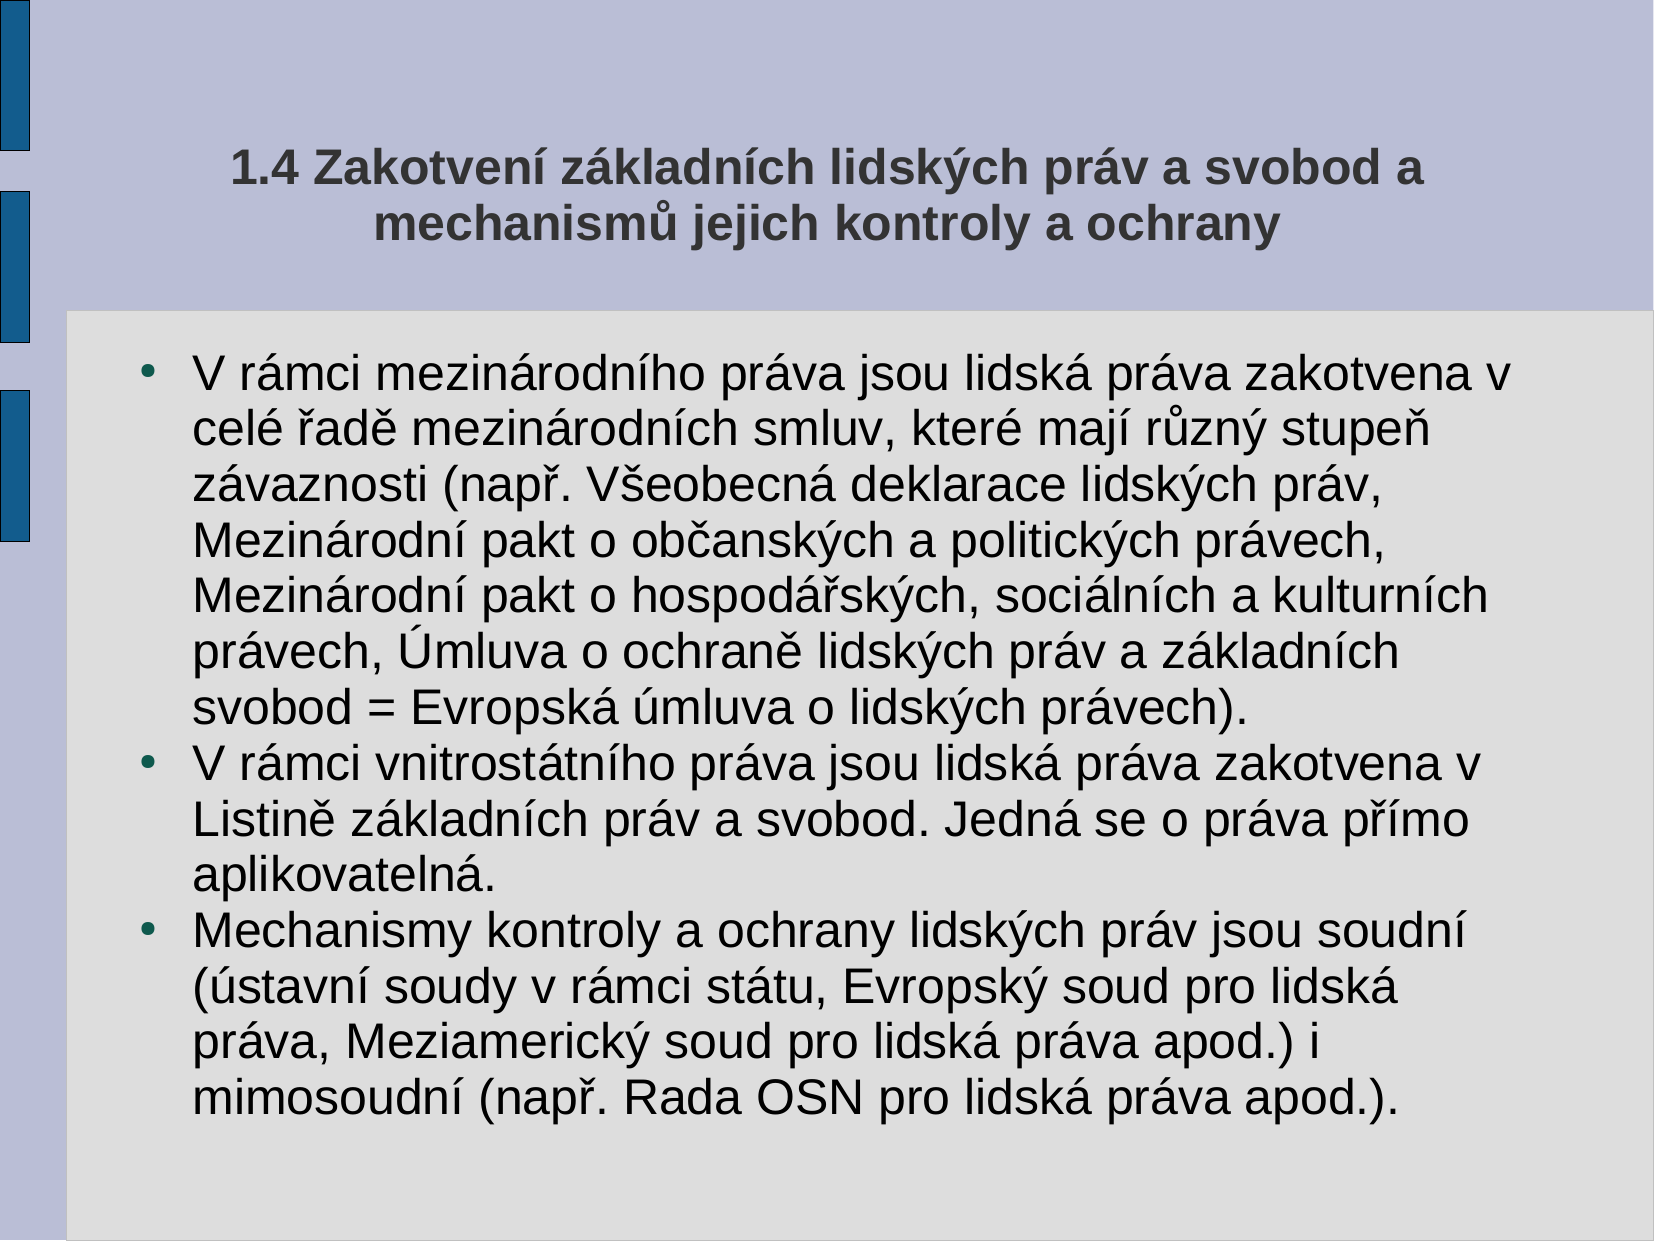

# 1.4 Zakotvení základních lidských práv a svobod a mechanismů jejich kontroly a ochrany
V rámci mezinárodního práva jsou lidská práva zakotvena v celé řadě mezinárodních smluv, které mají různý stupeň závaznosti (např. Všeobecná deklarace lidských práv, Mezinárodní pakt o občanských a politických právech, Mezinárodní pakt o hospodářských, sociálních a kulturních právech, Úmluva o ochraně lidských práv a základních svobod = Evropská úmluva o lidských právech).
V rámci vnitrostátního práva jsou lidská práva zakotvena v Listině základních práv a svobod. Jedná se o práva přímo aplikovatelná.
Mechanismy kontroly a ochrany lidských práv jsou soudní (ústavní soudy v rámci státu, Evropský soud pro lidská práva, Meziamerický soud pro lidská práva apod.) i mimosoudní (např. Rada OSN pro lidská práva apod.).